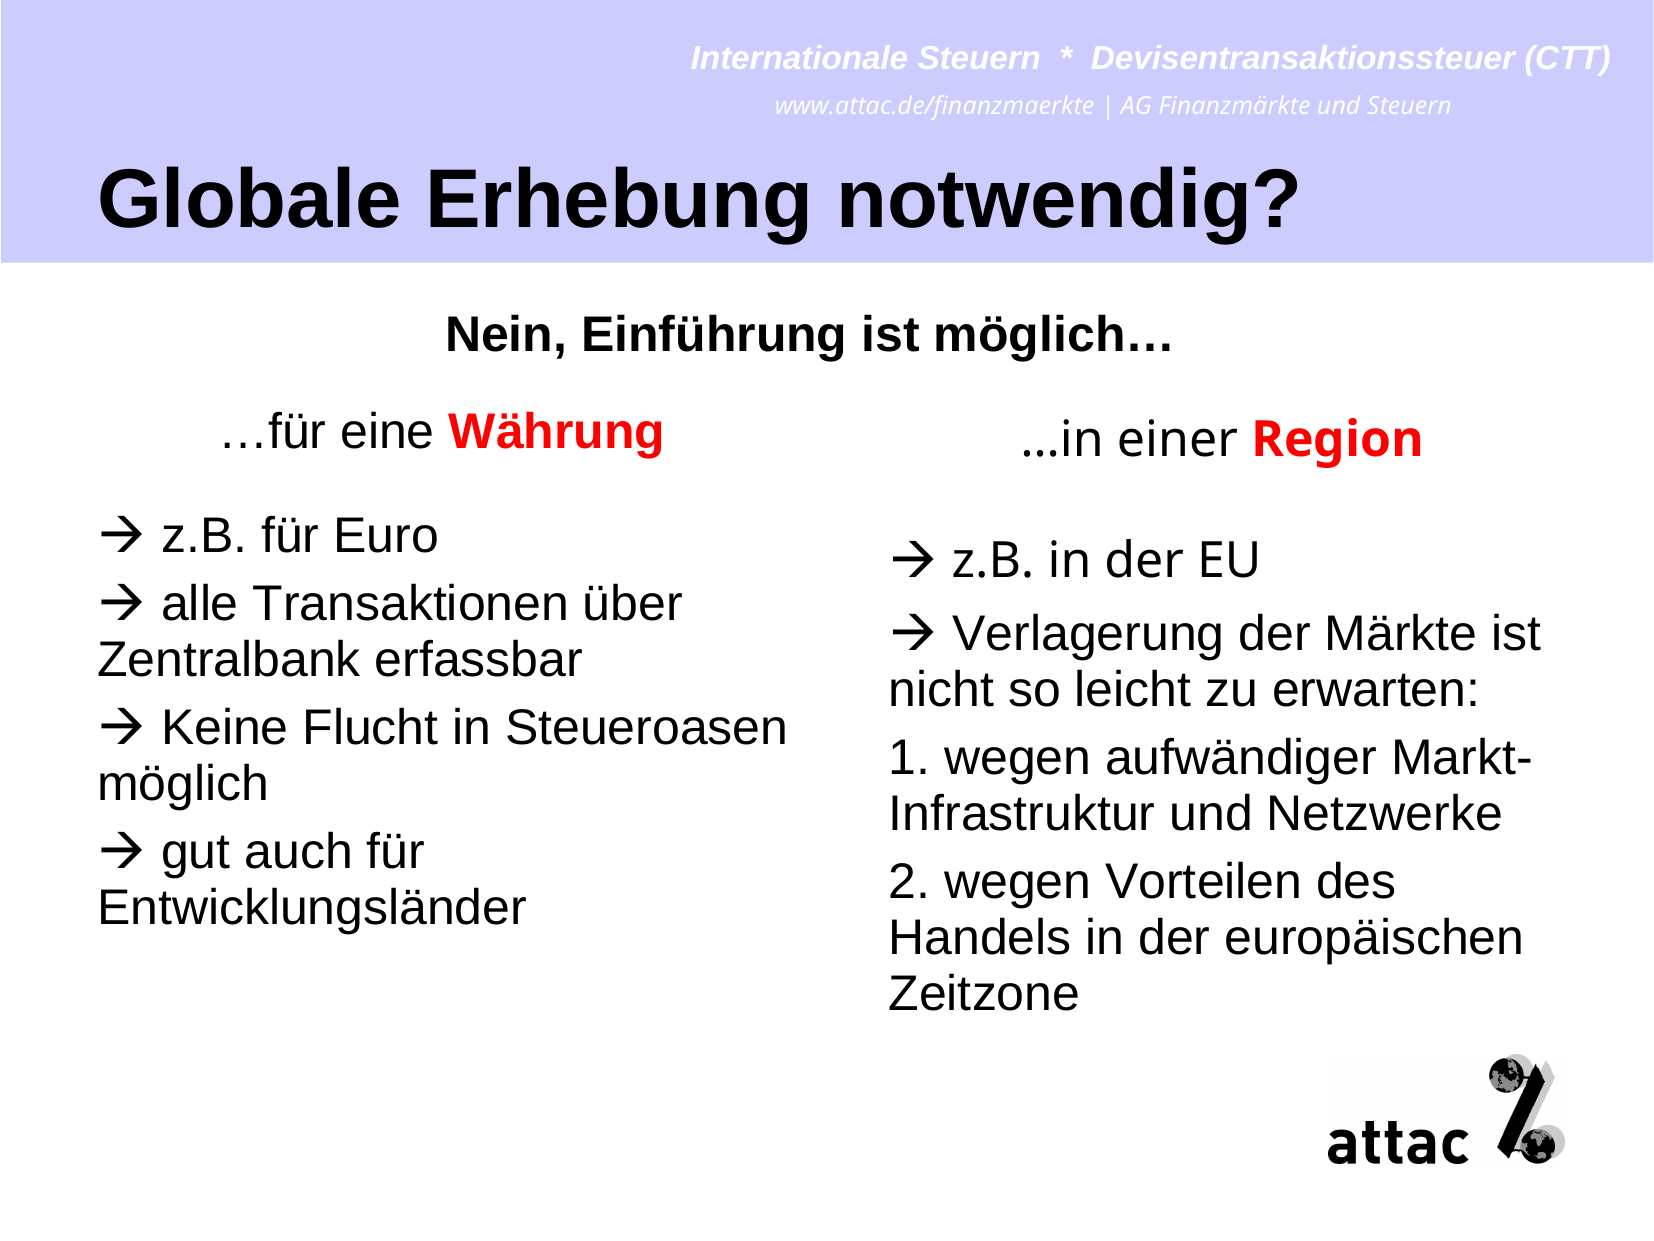

Internationale Steuern * Devisentransaktionssteuer (CTT)
www.attac.de/finanzmaerkte | AG Finanzmärkte und Steuern
Globale Erhebung notwendig?
Nein, Einführung ist möglich…
…für eine Währung
 z.B. für Euro
 alle Transaktionen über Zentralbank erfassbar
 Keine Flucht in Steueroasen möglich
 gut auch für Entwicklungsländer
…in einer Region
 z.B. in der EU
 Verlagerung der Märkte ist nicht so leicht zu erwarten:
1. wegen aufwändiger Markt-Infrastruktur und Netzwerke
2. wegen Vorteilen des Handels in der europäischen Zeitzone